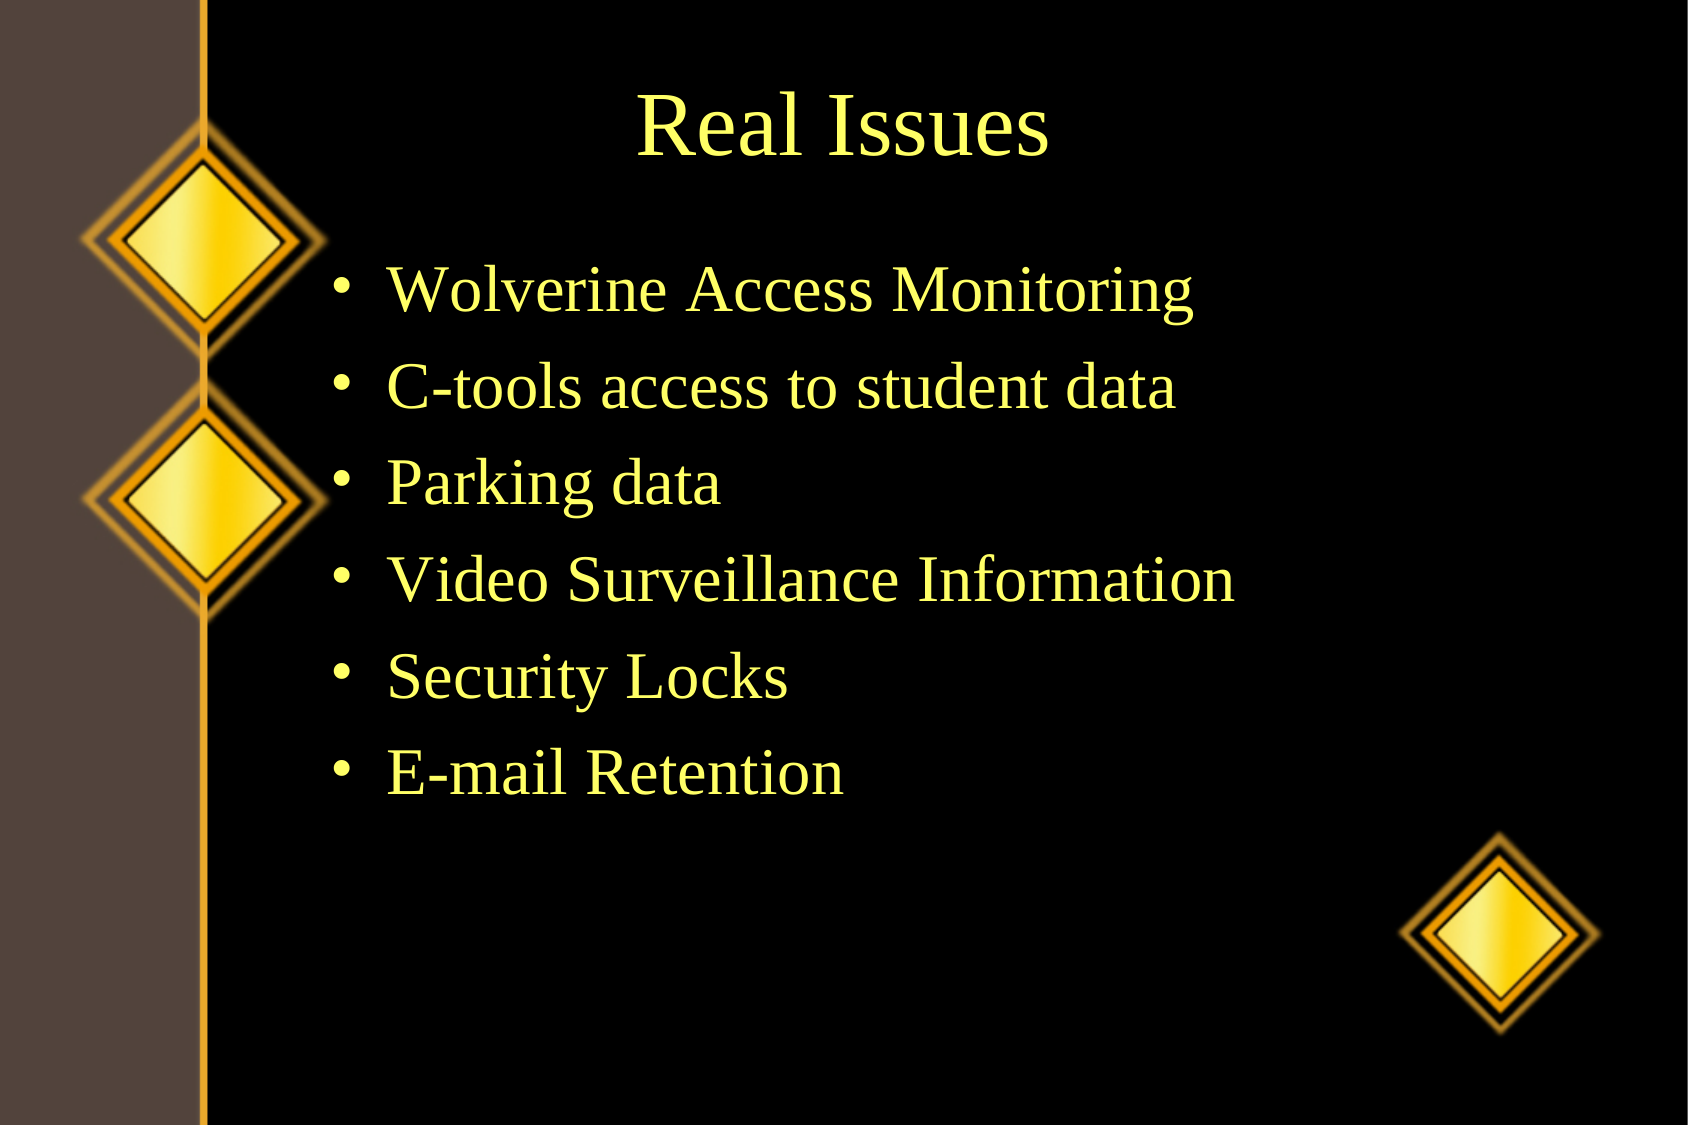

# Real Issues
Wolverine Access Monitoring
C-tools access to student data
Parking data
Video Surveillance Information
Security Locks
E-mail Retention